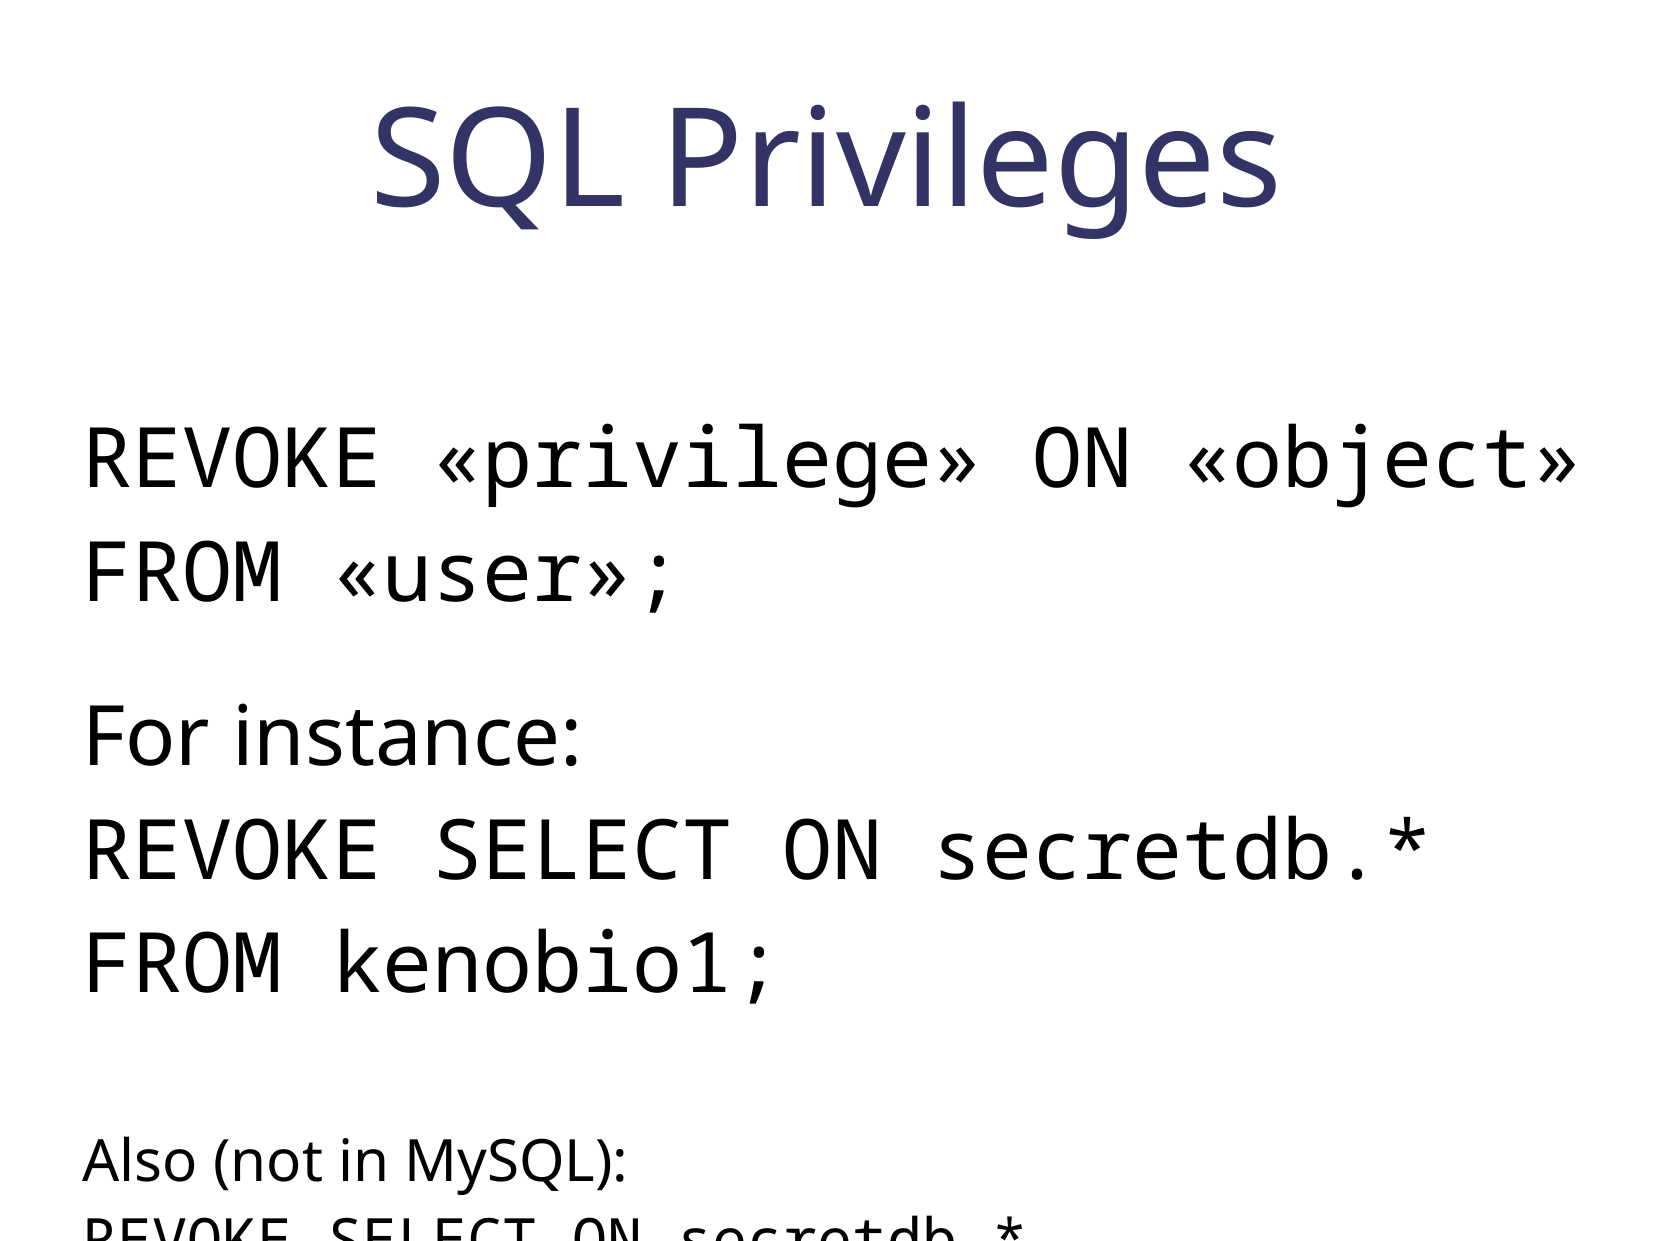

# SQL Privileges
REVOKE «privilege» ON «object»
FROM «user»;
For instance:
REVOKE SELECT ON secretdb.*
FROM kenobio1;
Also (not in MySQL):
REVOKE SELECT ON secretdb.*
FROM kenobio1 CASCADE;